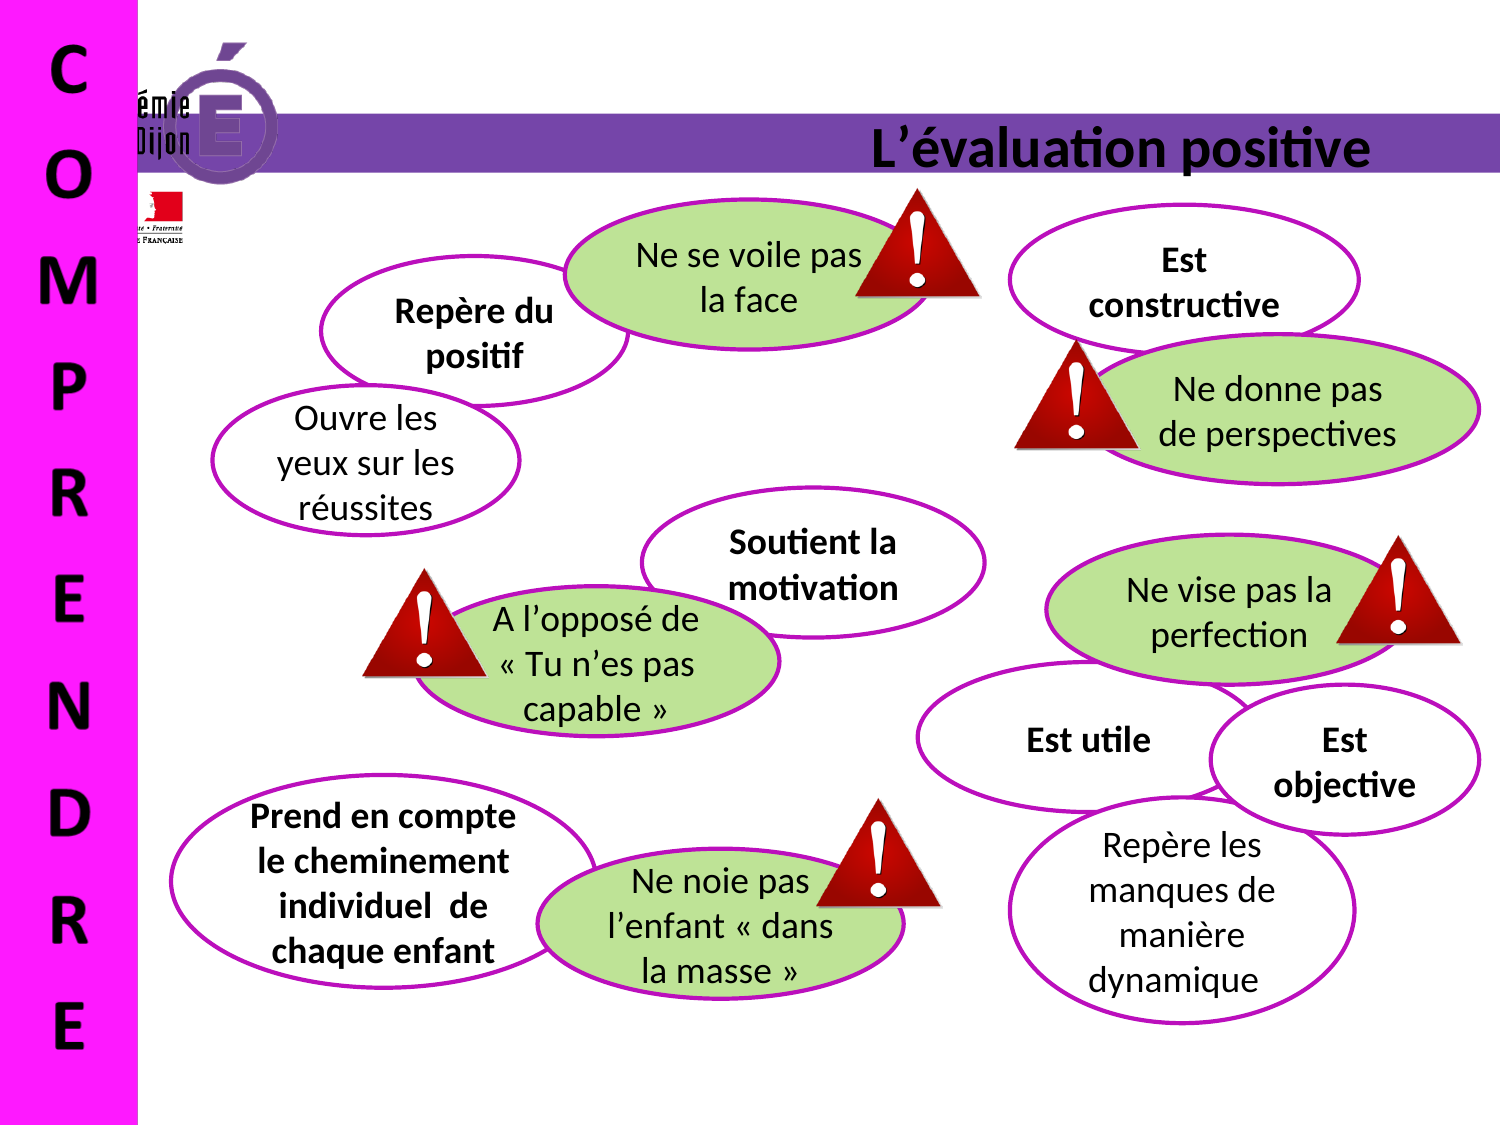

L’évaluation positive
Ne se voile pas la face
Est constructive
Repère du positif
Ne donne pas de perspectives
Ouvre les yeux sur les réussites
Soutient la motivation
Ne vise pas la perfection
A l’opposé de « Tu n’es pas capable »
Est utile
Est objective
Prend en compte le cheminement individuel de chaque enfant
Repère les manques de manière dynamique
Ne noie pas l’enfant « dans la masse »